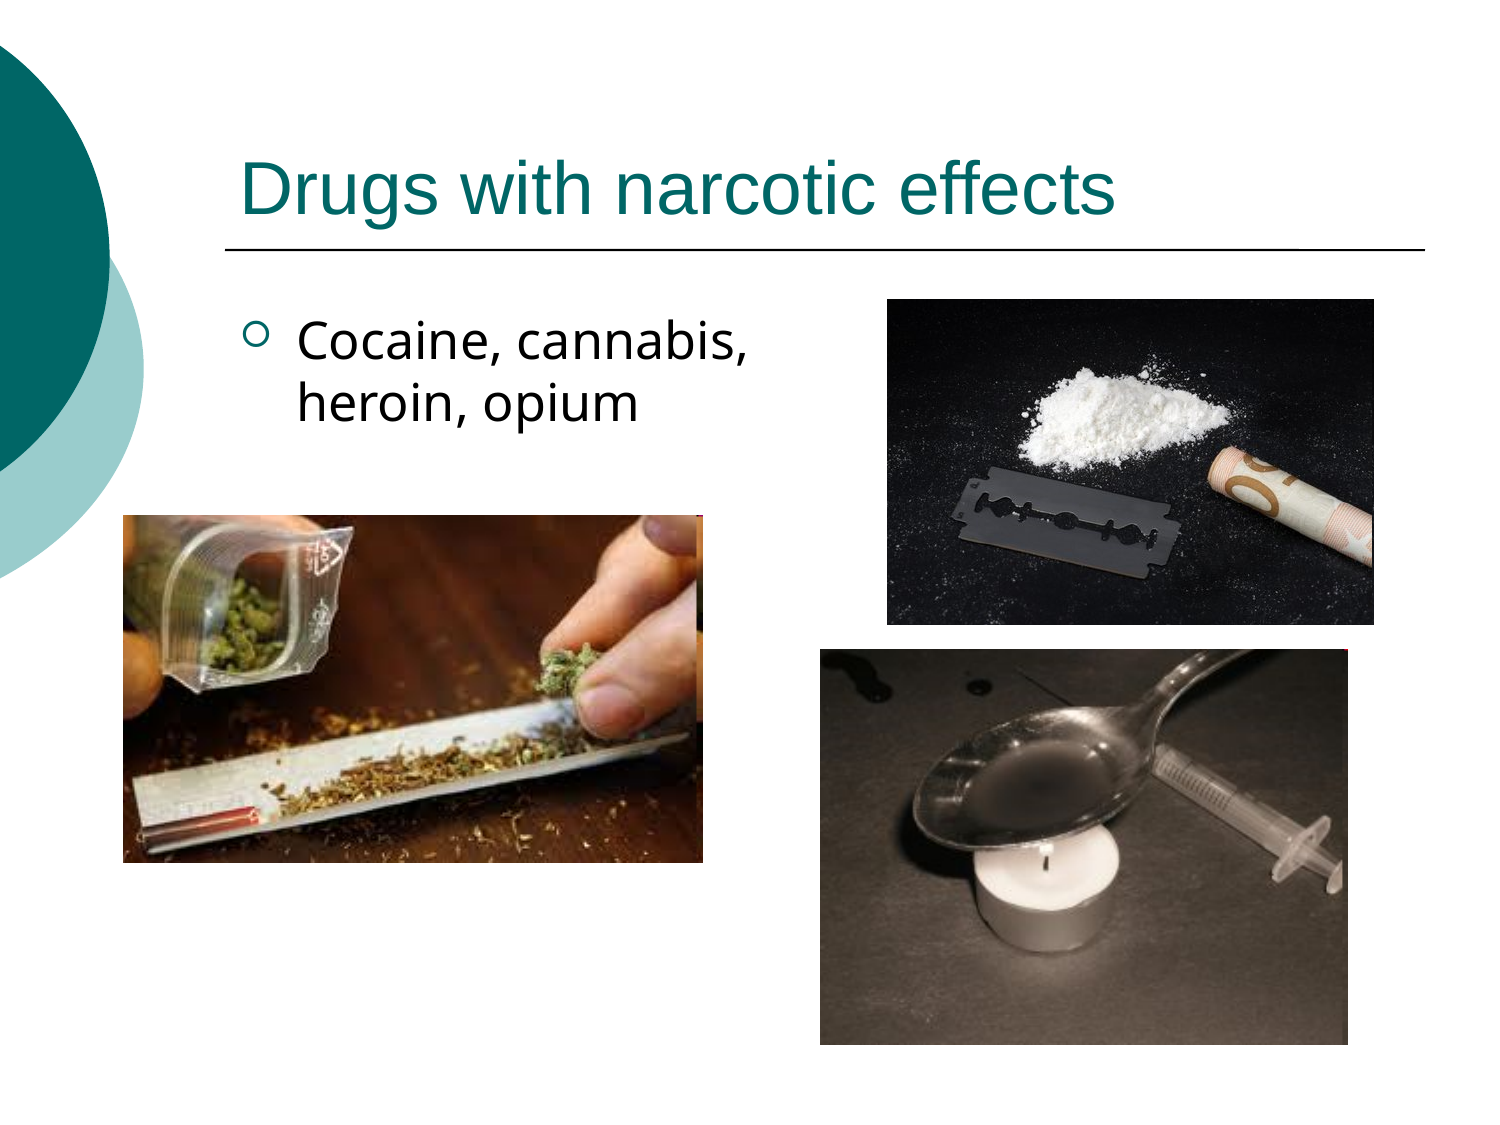

# Drugs with narcotic effects
Cocaine, cannabis, heroin, opium